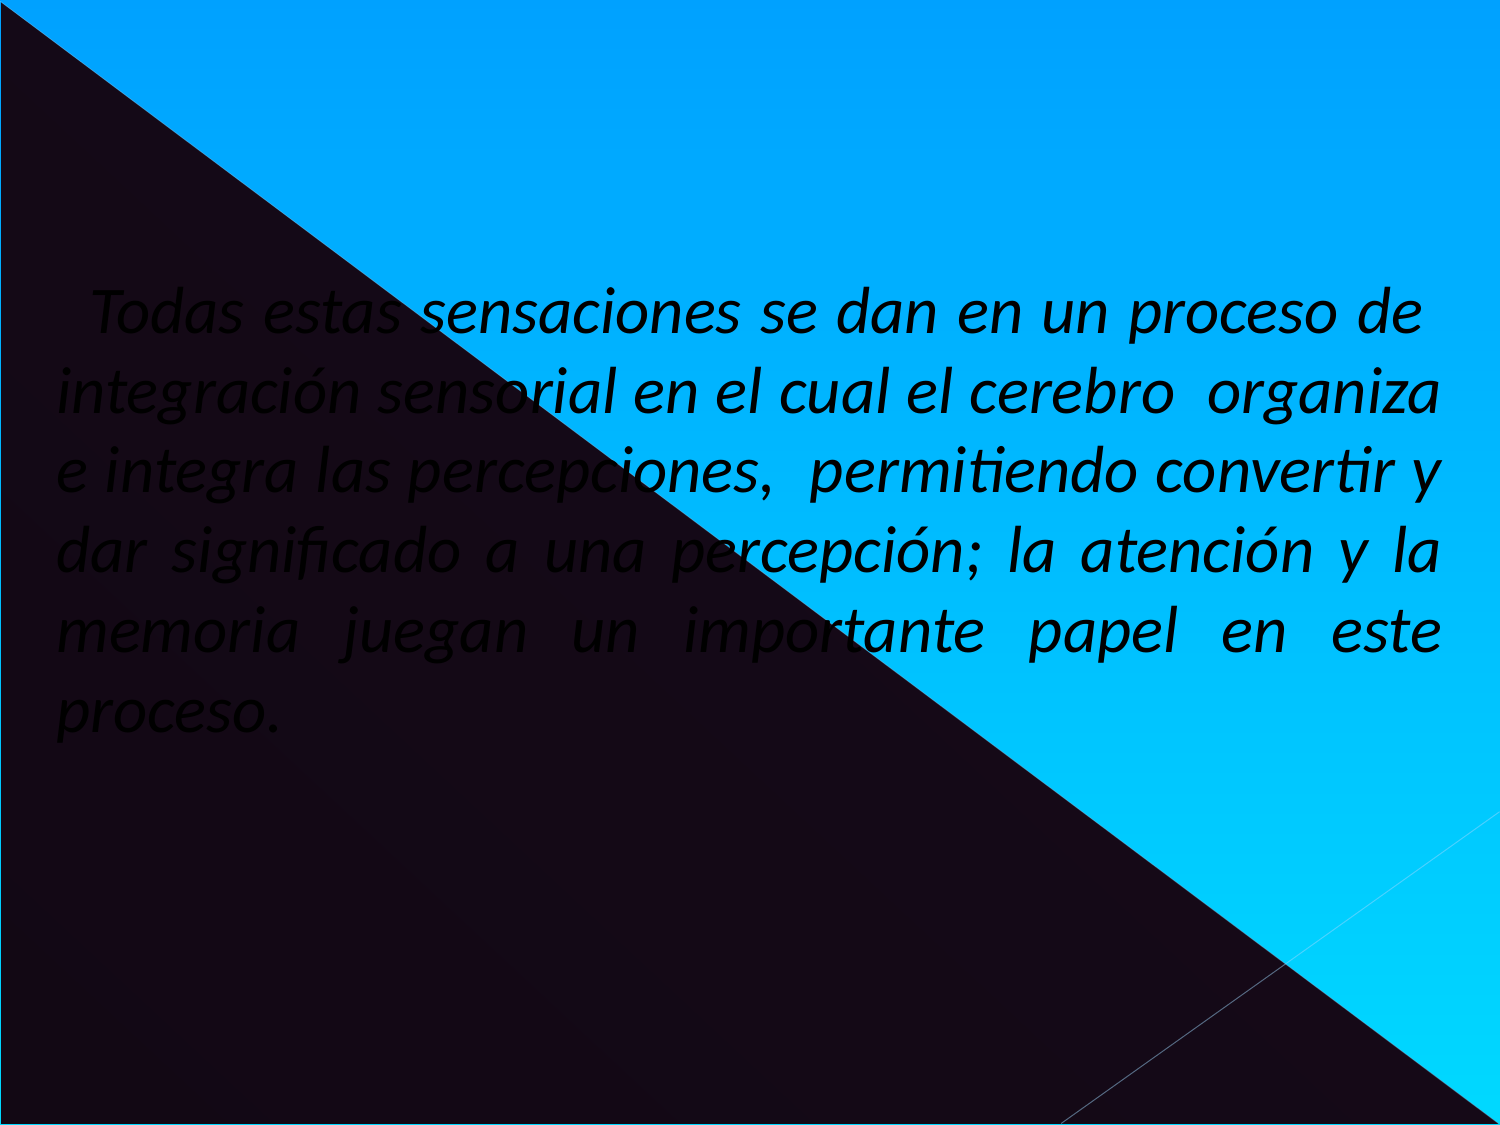

Todas estas sensaciones se dan en un proceso de integración sensorial en el cual el cerebro organiza e integra las percepciones, permitiendo convertir y dar significado a una percepción; la atención y la memoria juegan un importante papel en este proceso.